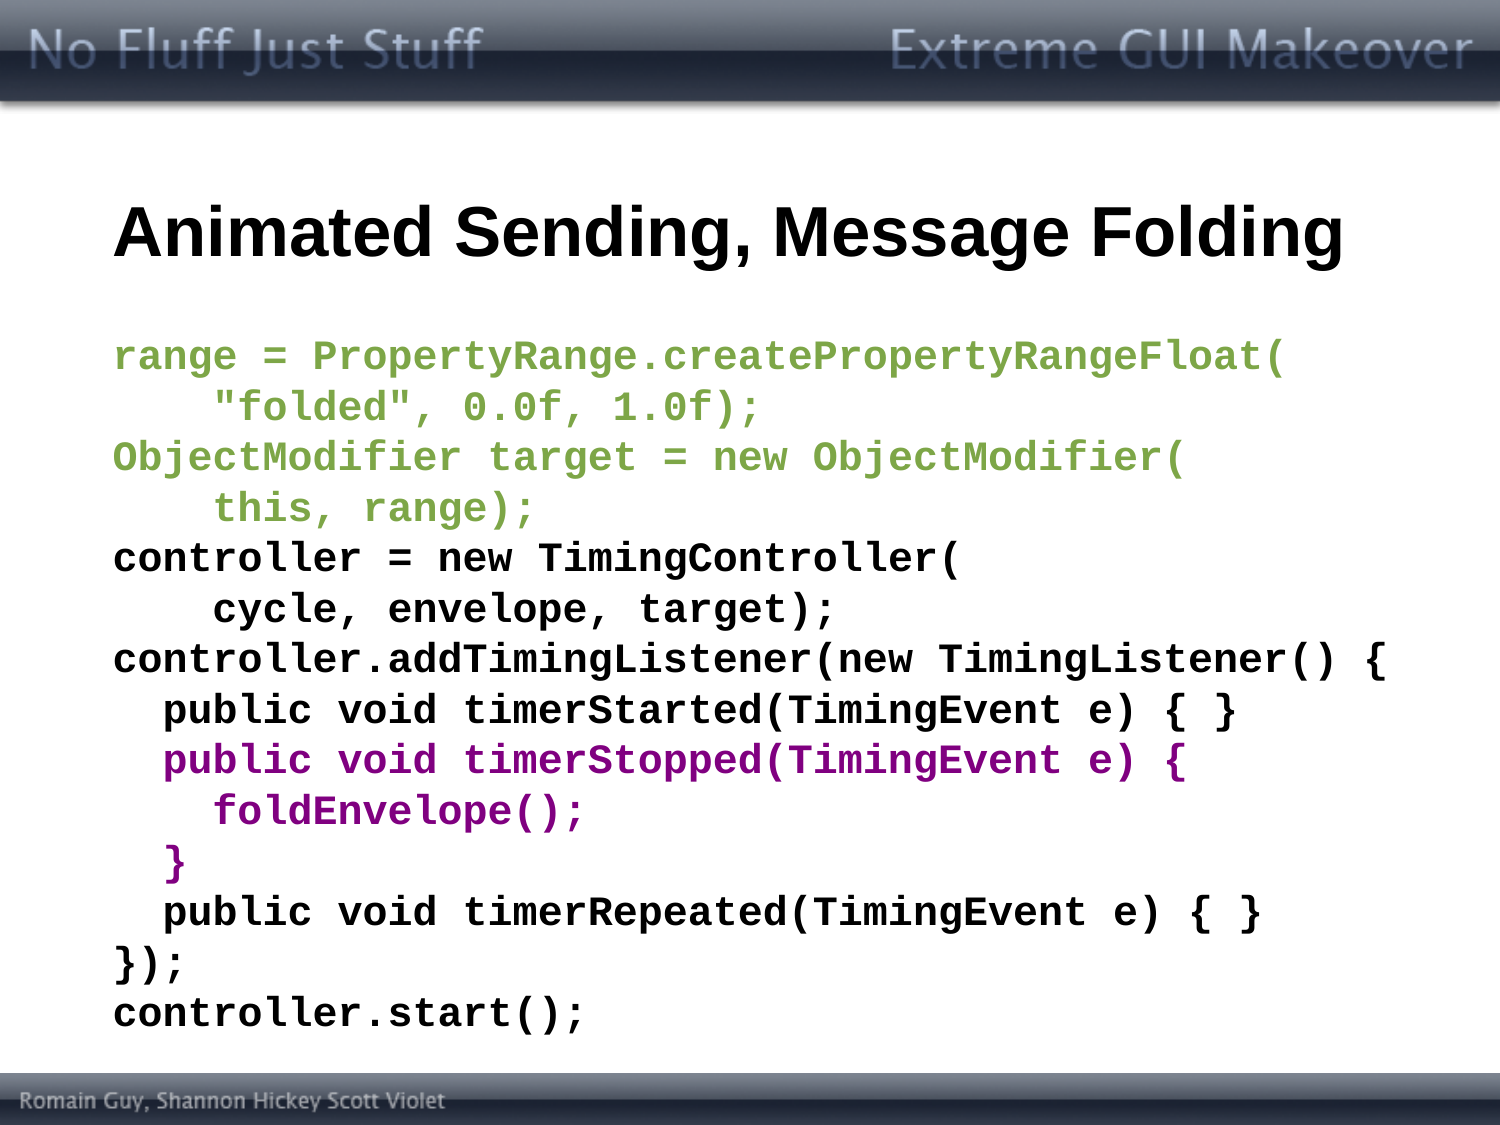

# Animated Sending, Message Folding
range = PropertyRange.createPropertyRangeFloat(
 "folded", 0.0f, 1.0f);
ObjectModifier target = new ObjectModifier(
 this, range);
controller = new TimingController(
 cycle, envelope, target);
controller.addTimingListener(new TimingListener() {
 public void timerStarted(TimingEvent e) { }
 public void timerStopped(TimingEvent e) {
 foldEnvelope();
 }
 public void timerRepeated(TimingEvent e) { }
});
controller.start();